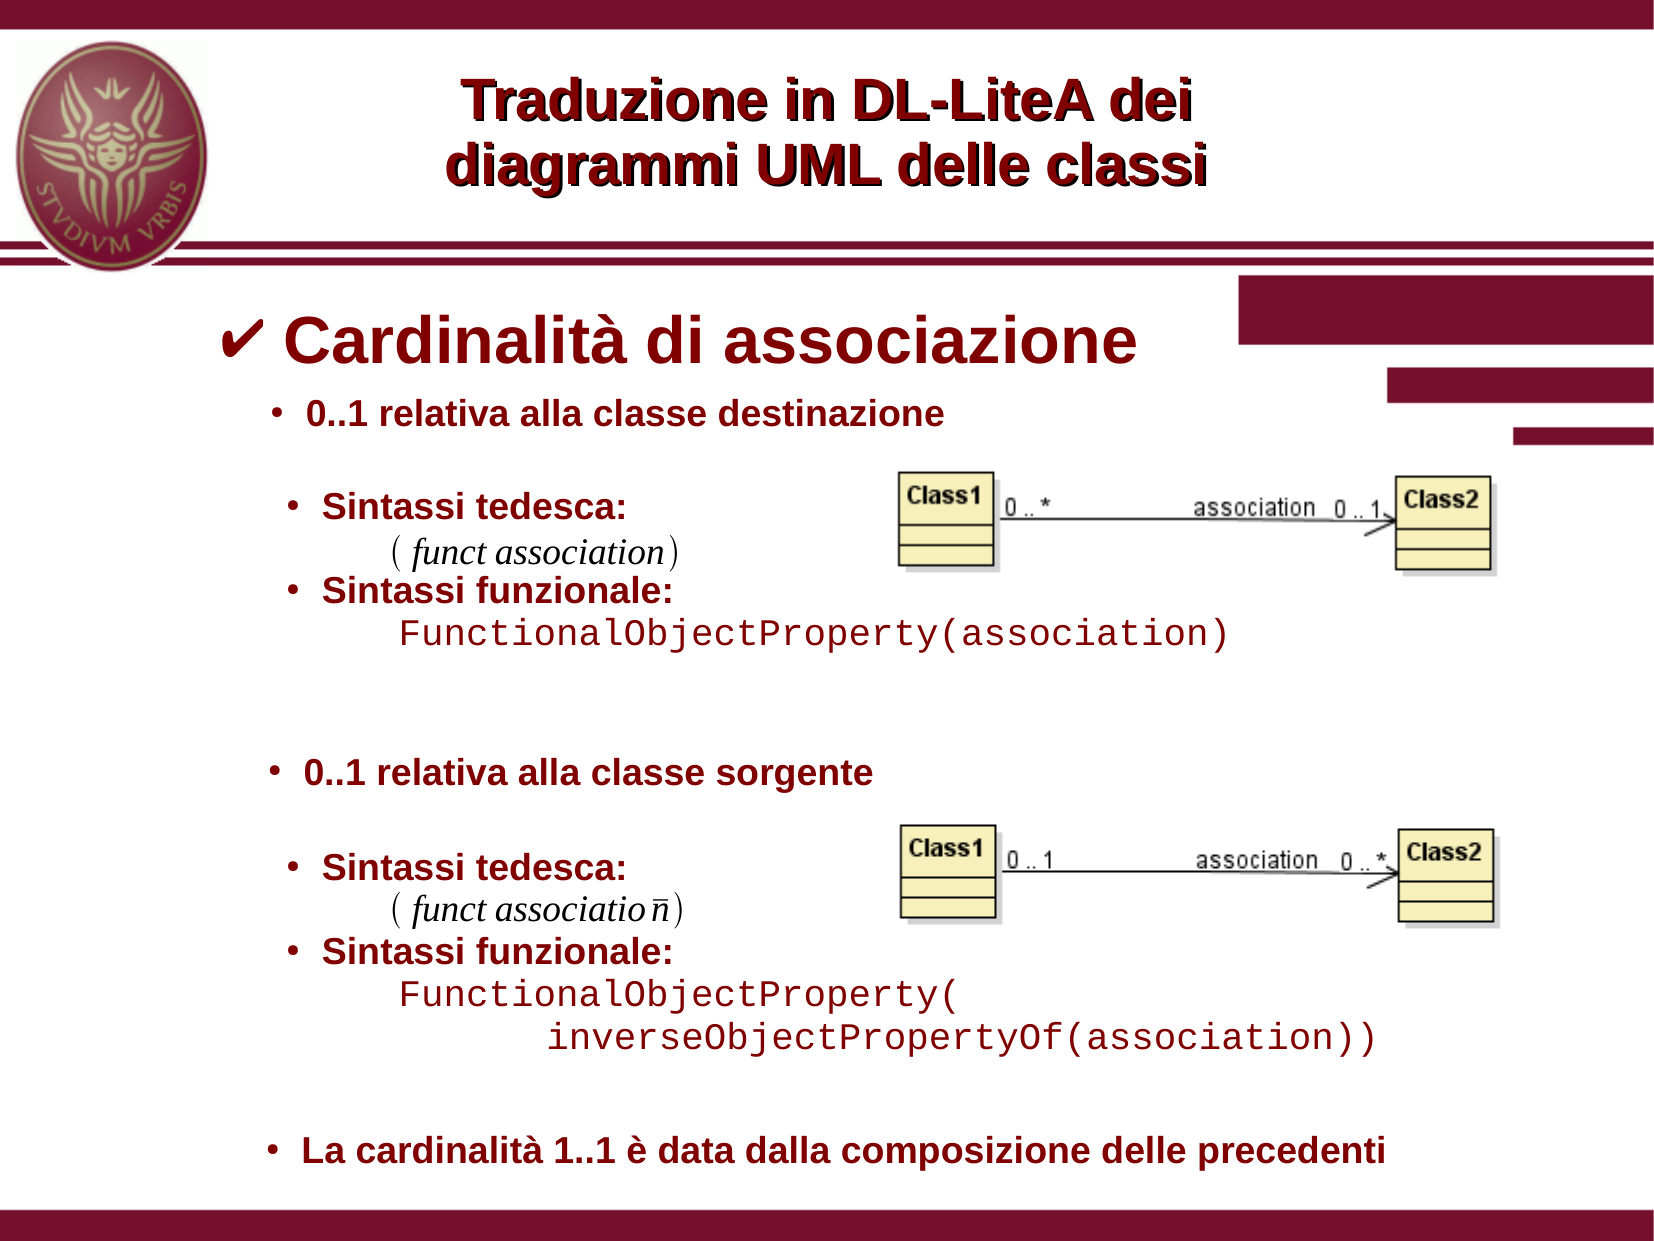

Traduzione in DL-LiteA dei diagrammi UML delle classi
 Cardinalità di associazione
0..1 relativa alla classe destinazione
Sintassi tedesca:
Sintassi funzionale:
		FunctionalObjectProperty(association)
0..1 relativa alla classe sorgente
Sintassi tedesca:
Sintassi funzionale:
		FunctionalObjectProperty( 													inverseObjectPropertyOf(association))
La cardinalità 1..1 è data dalla composizione delle precedenti